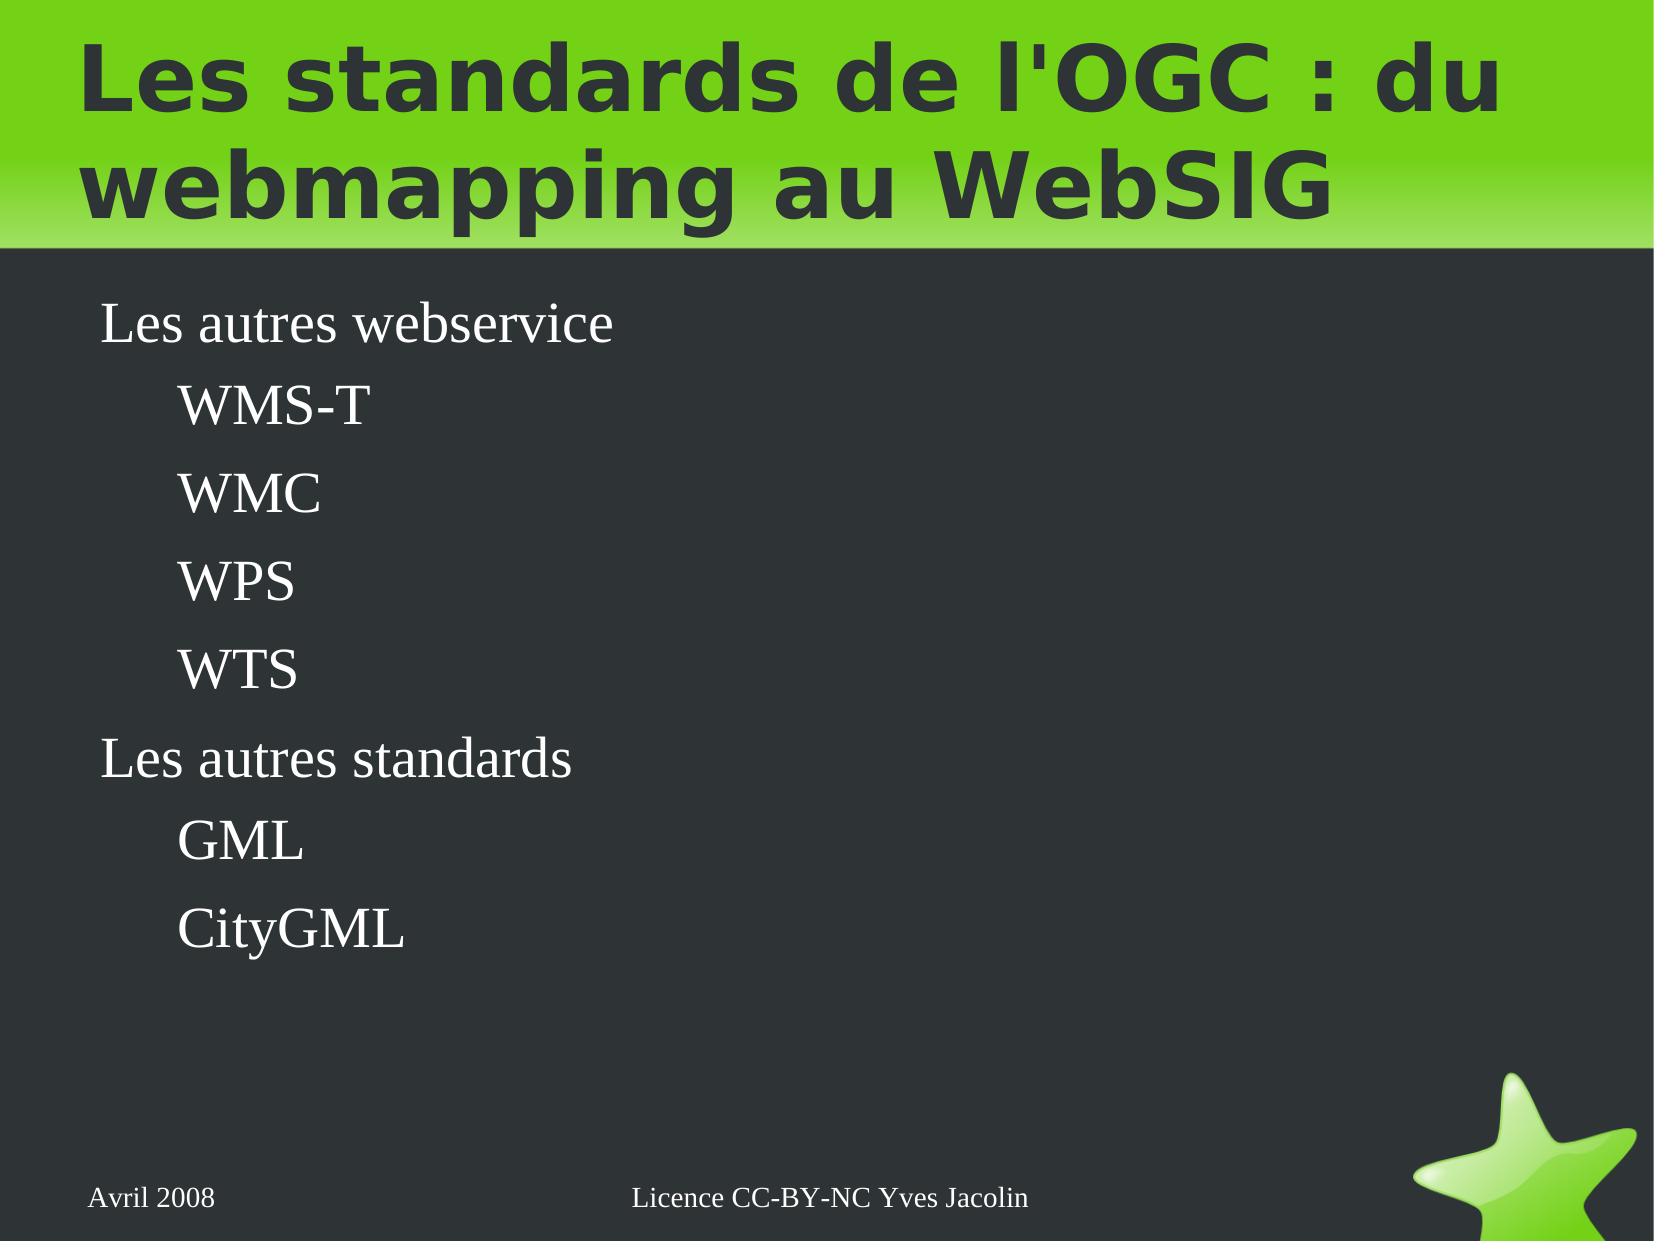

# Les standards de l'OGC : du webmapping au WebSIG
Les autres webservice
WMS-T
WMC
WPS
WTS
Les autres standards
GML
CityGML